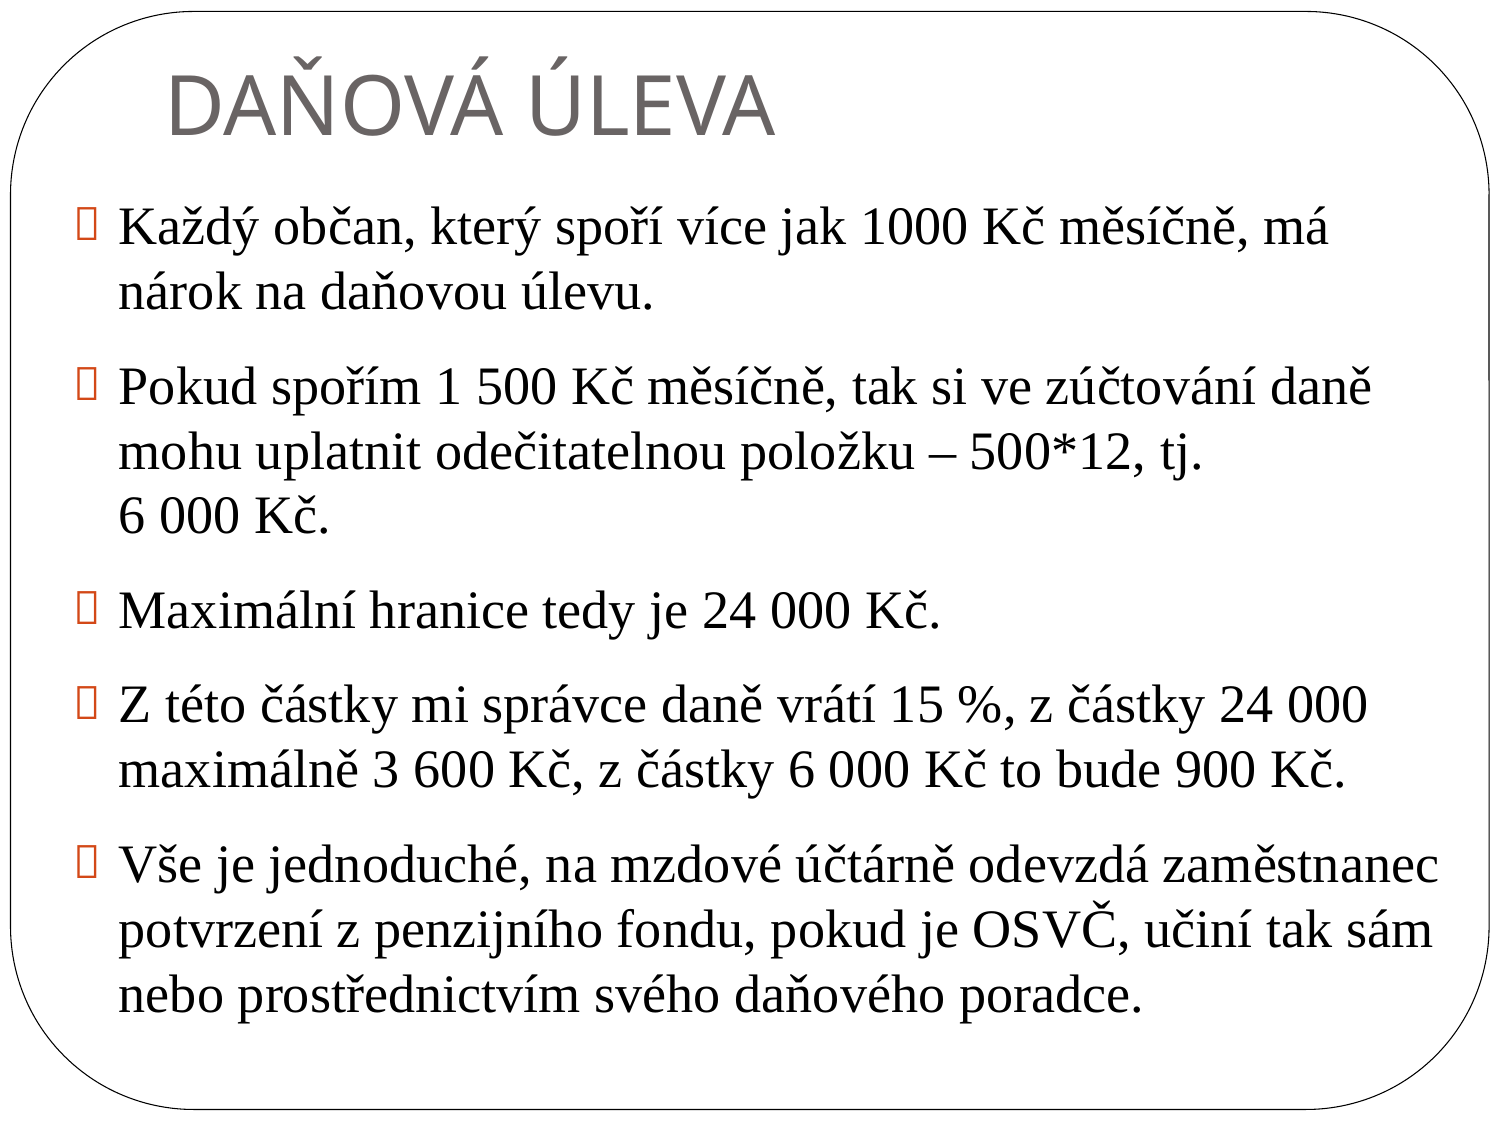

# DAŇOVÁ ÚLEVA
Každý občan, který spoří více jak 1000 Kč měsíčně, má nárok na daňovou úlevu.
Pokud spořím 1 500 Kč měsíčně, tak si ve zúčtování daně mohu uplatnit odečitatelnou položku – 500*12, tj.
6 000 Kč.
Maximální hranice tedy je 24 000 Kč.
Z této částky mi správce daně vrátí 15 %, z částky 24 000 maximálně 3 600 Kč, z částky 6 000 Kč to bude 900 Kč.
Vše je jednoduché, na mzdové účtárně odevzdá zaměstnanec potvrzení z penzijního fondu, pokud je OSVČ, učiní tak sám nebo prostřednictvím svého daňového poradce.